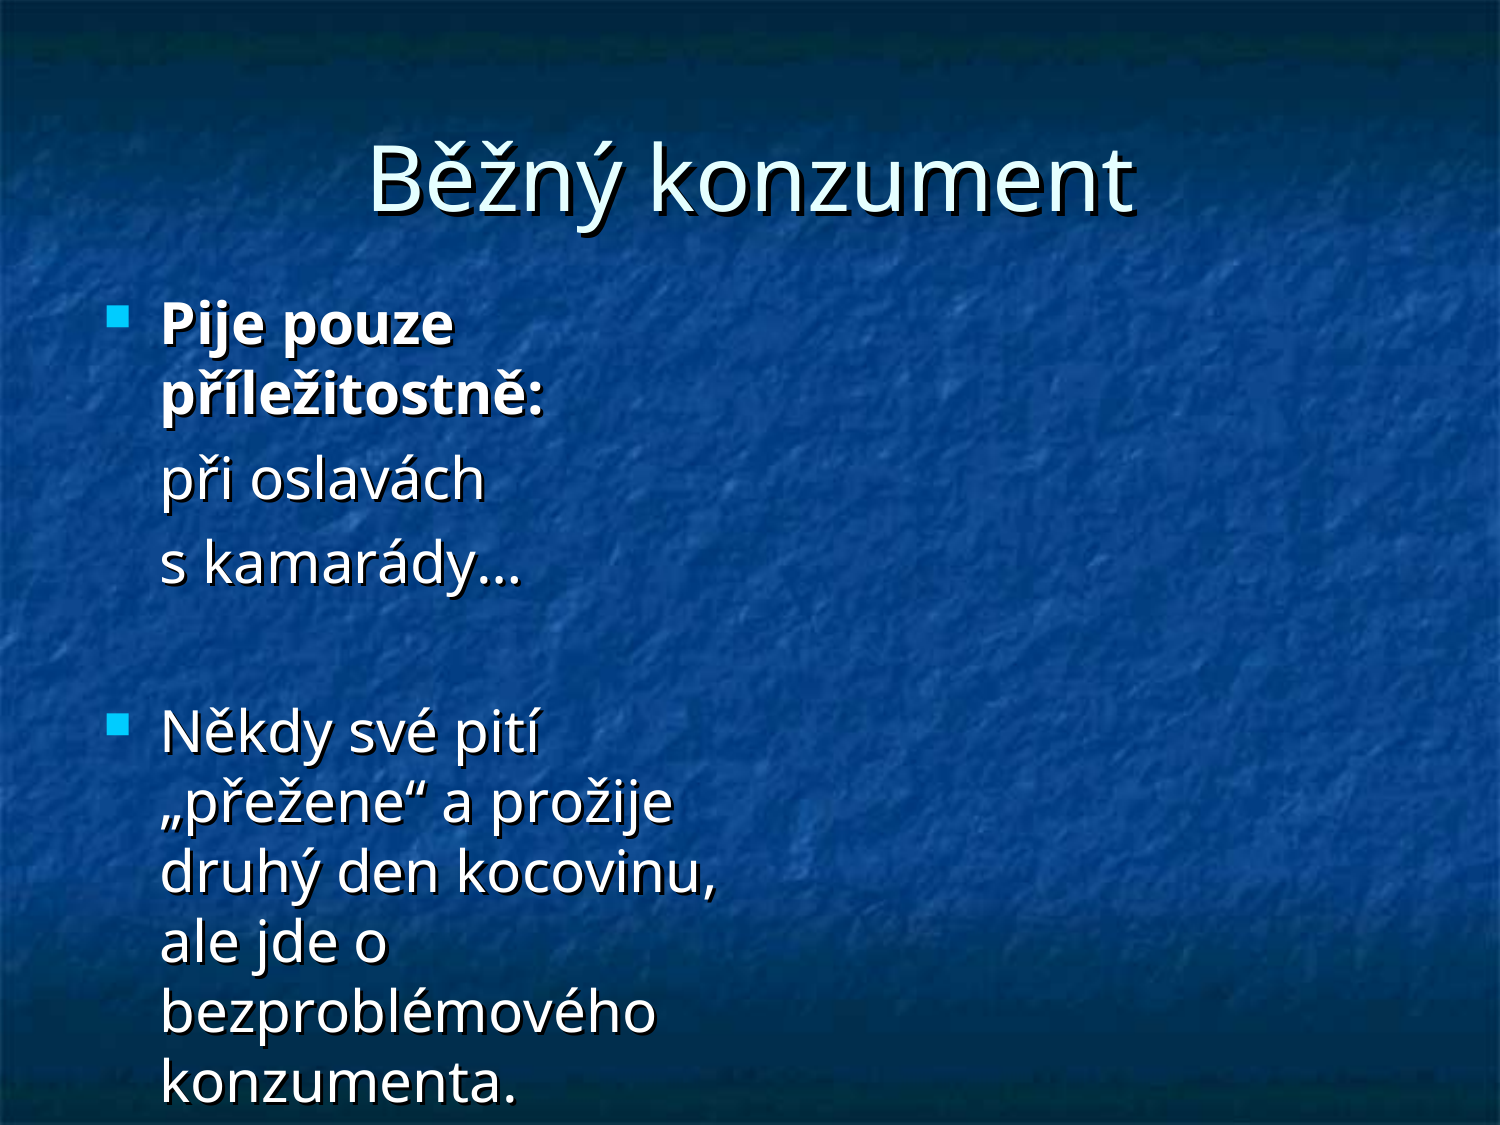

# Běžný konzument
Pije pouze příležitostně:
	při oslavách
	s kamarády…
Někdy své pití „přežene“ a prožije druhý den kocovinu, ale jde o bezproblémového konzumenta.